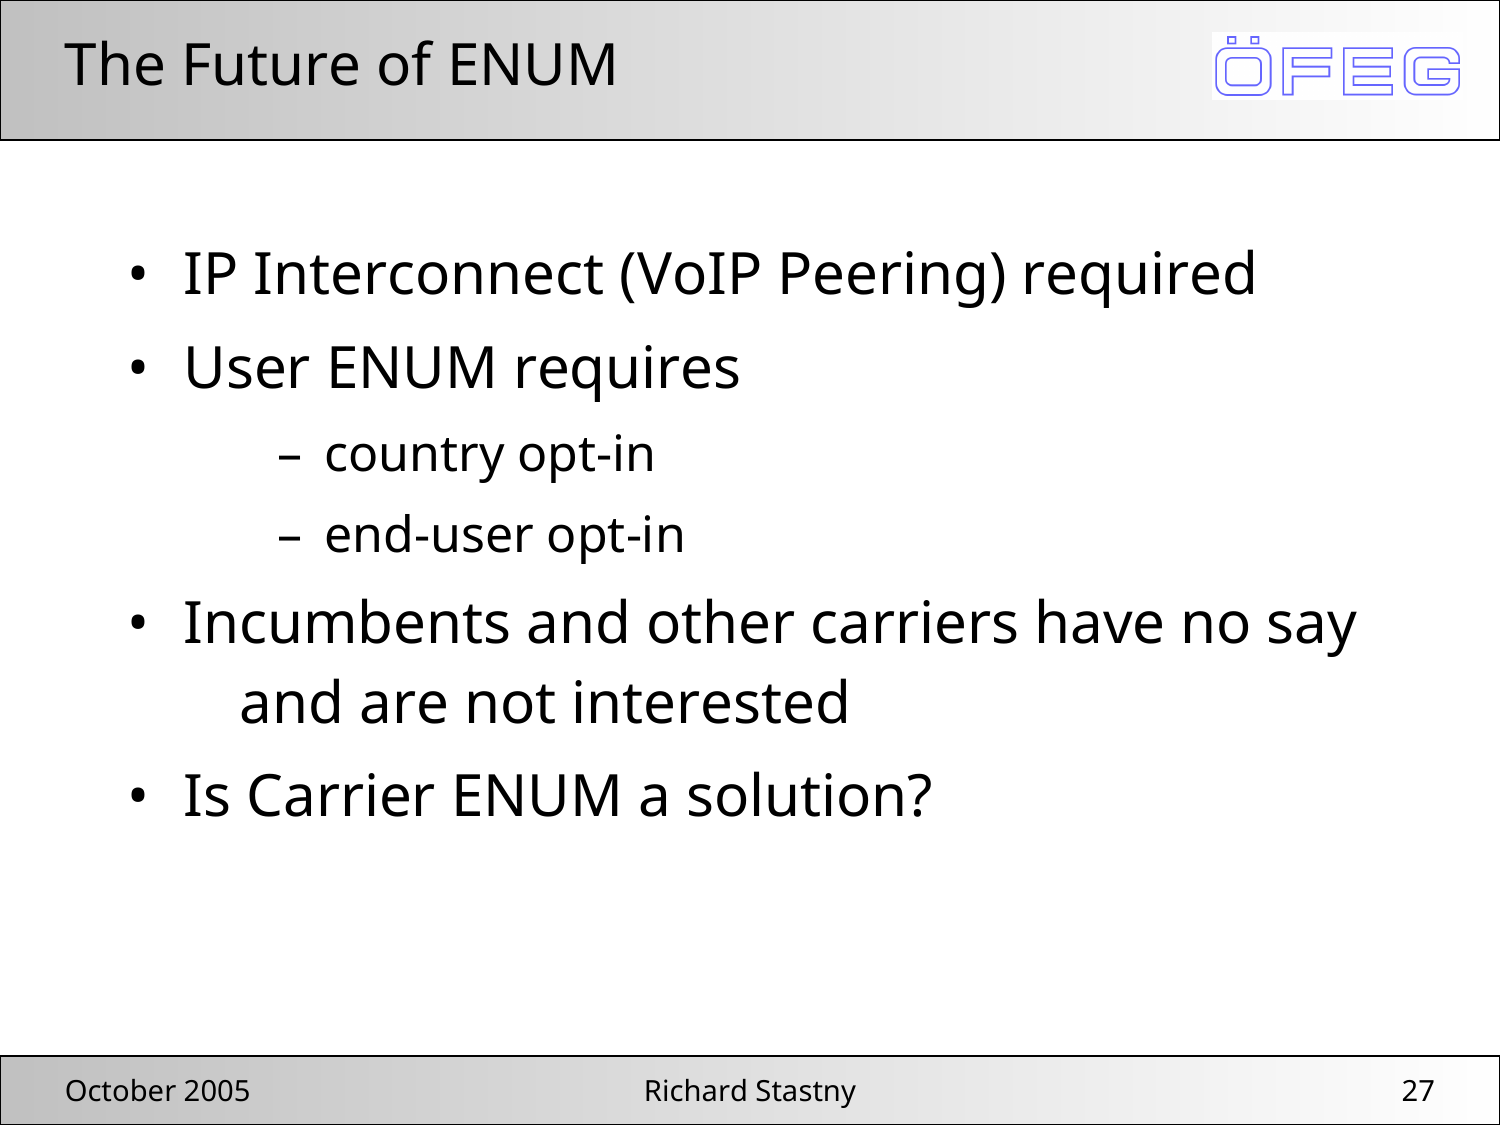

# The Future of ENUM
IP Interconnect (VoIP Peering) required
User ENUM requires
country opt-in
end-user opt-in
Incumbents and other carriers have no say and are not interested
Is Carrier ENUM a solution?
October 2005
Richard Stastny
27